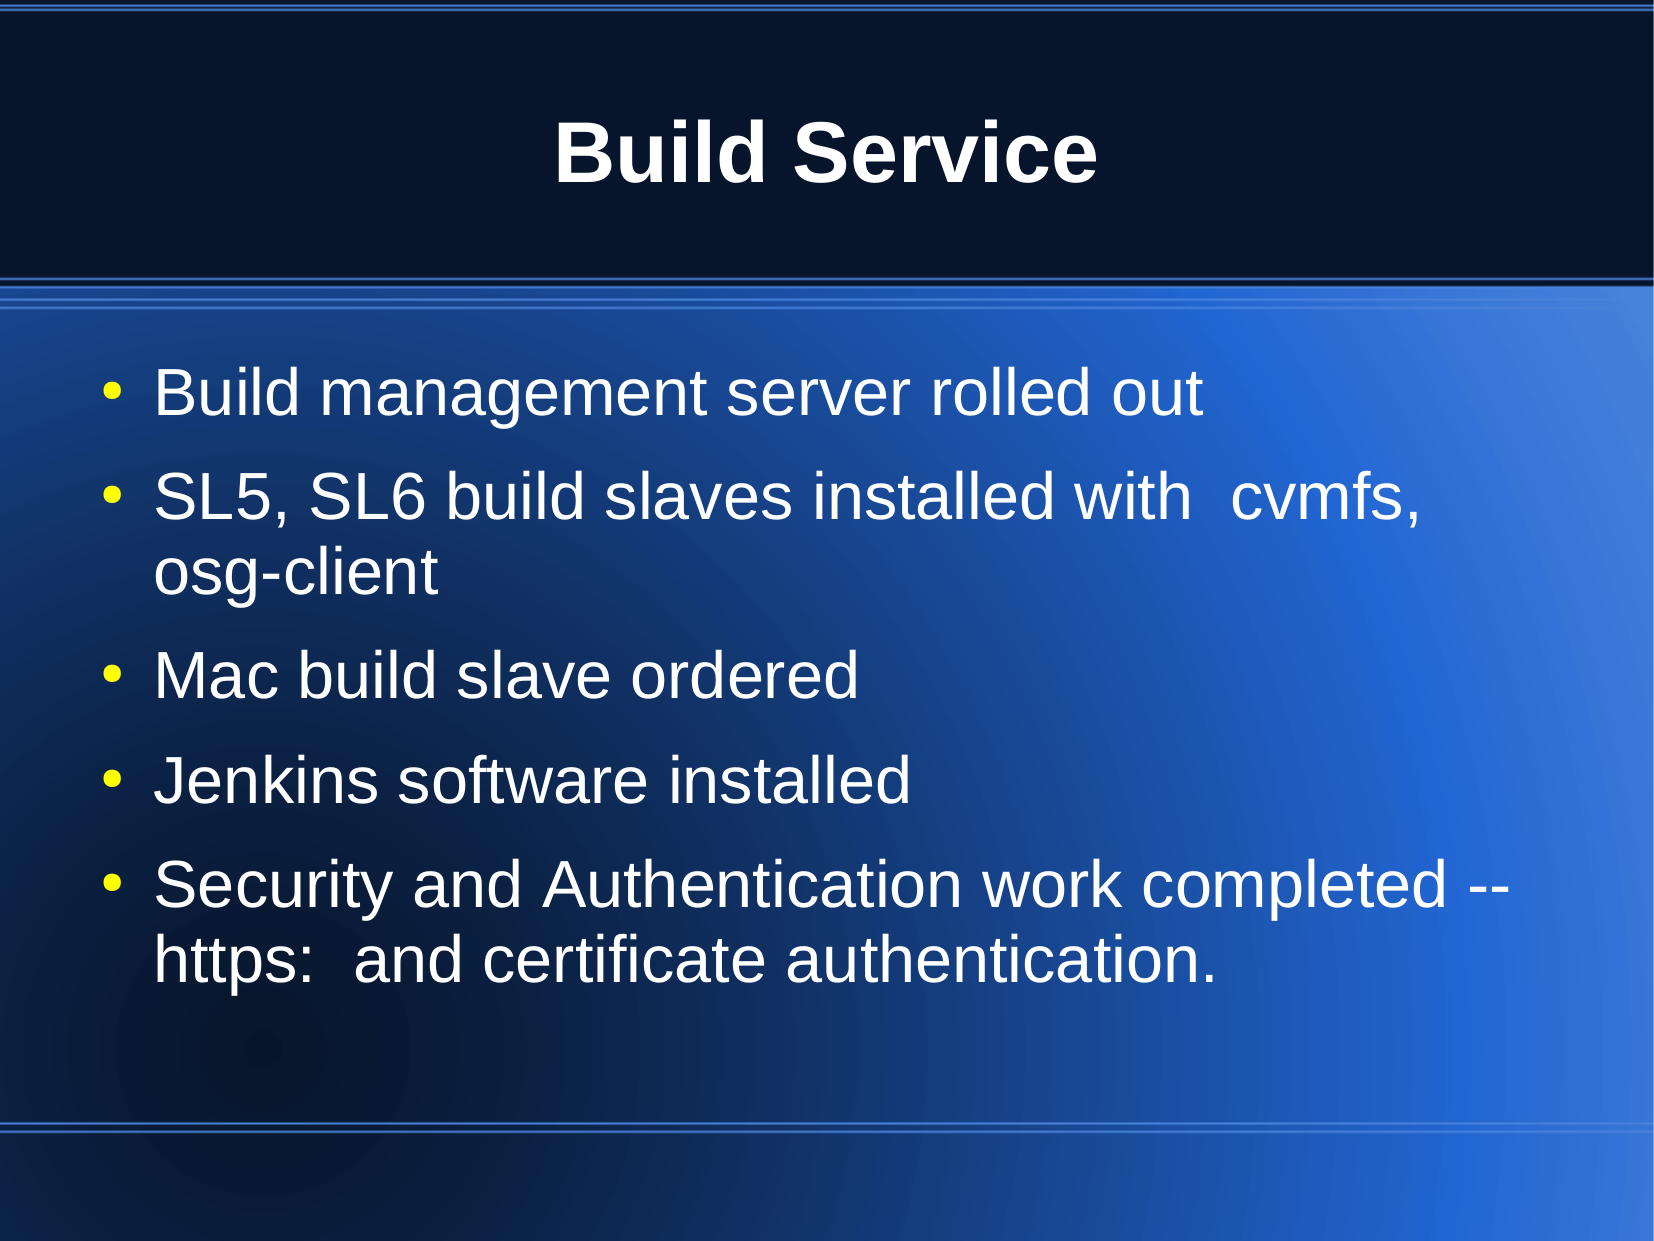

# Build Service
Build management server rolled out
SL5, SL6 build slaves installed with cvmfs, osg-client
Mac build slave ordered
Jenkins software installed
Security and Authentication work completed -- https: and certificate authentication.